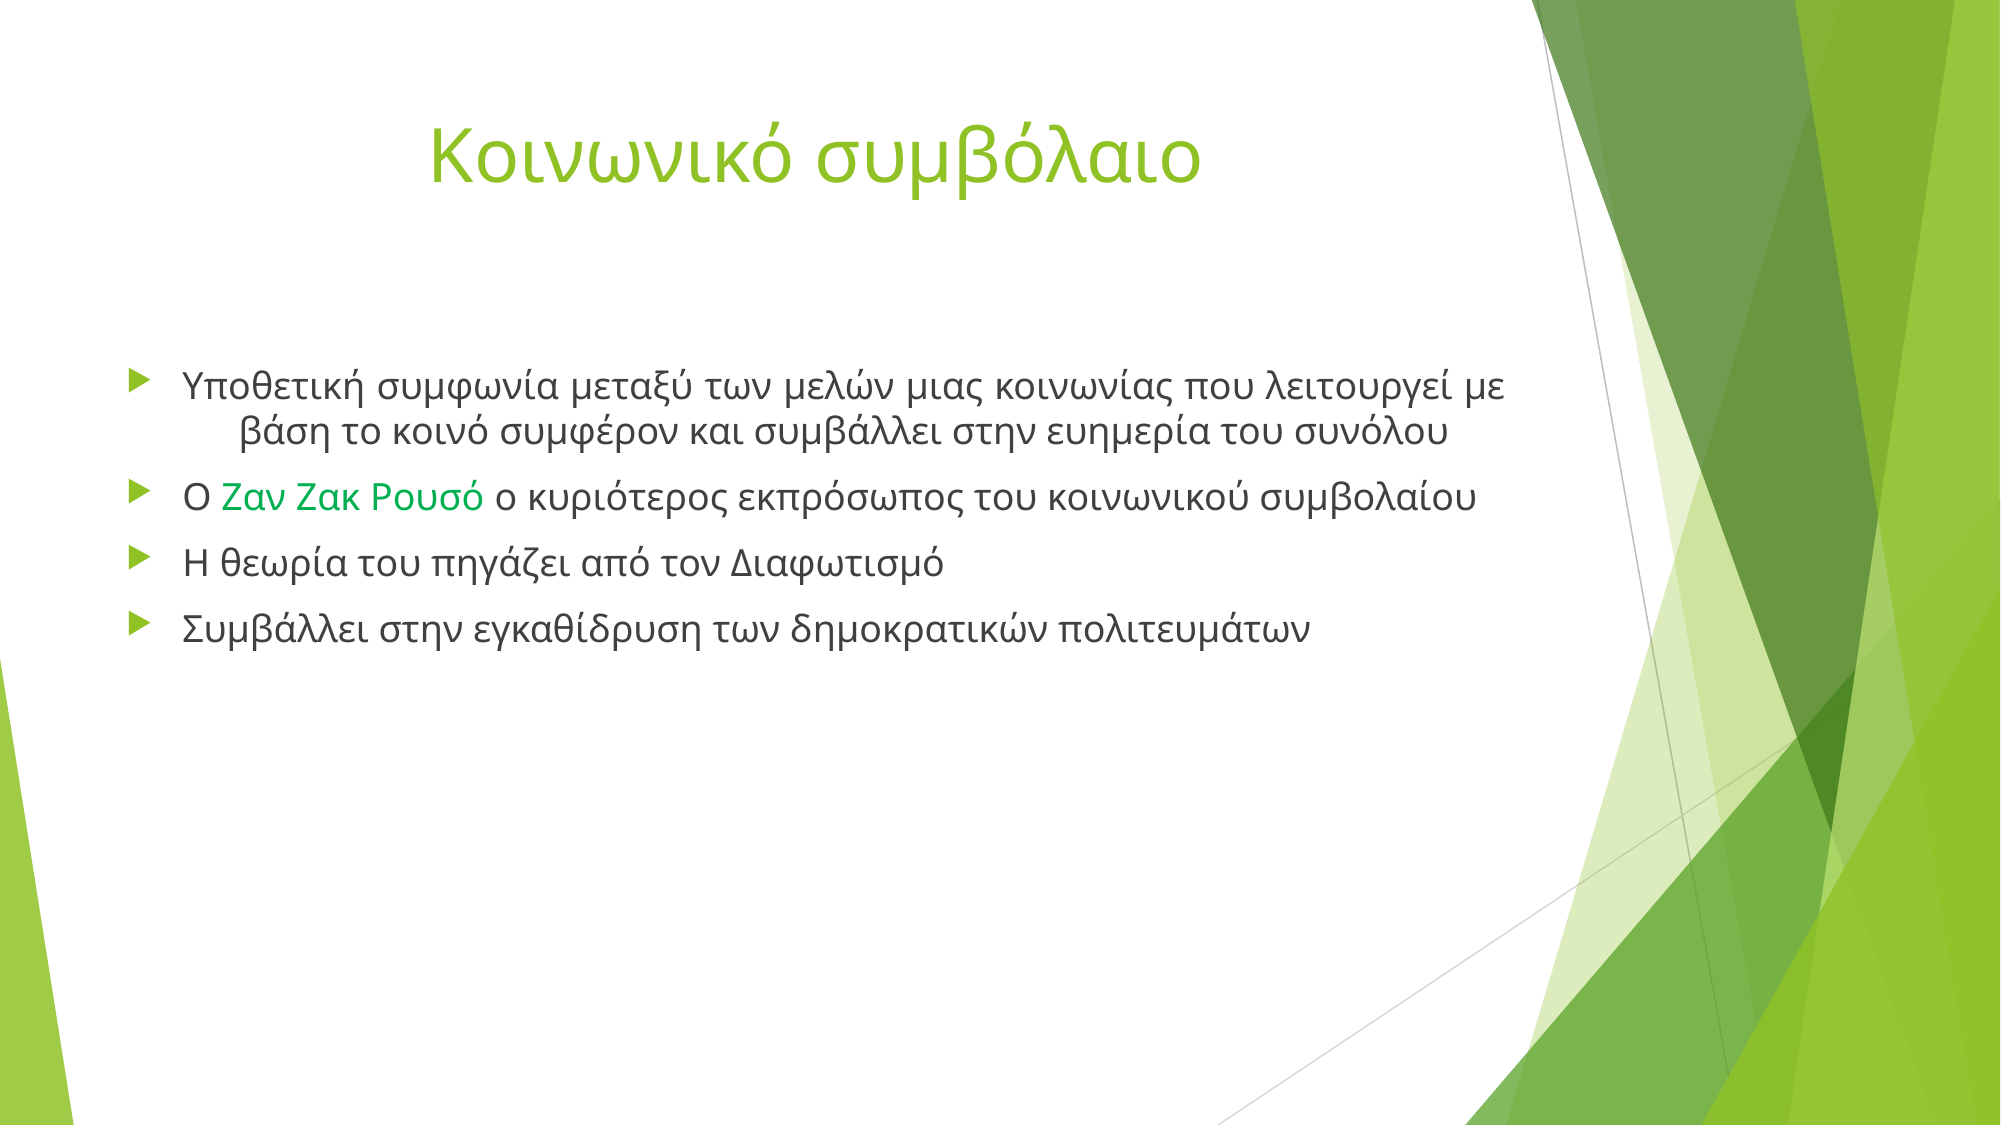

# Κοινωνικό συμβόλαιο
Υποθετική συμφωνία μεταξύ των μελών μιας κοινωνίας που λειτουργεί με βάση το κοινό συμφέρον και συμβάλλει στην ευημερία του συνόλου
Ο Ζαν Ζακ Ρουσό ο κυριότερος εκπρόσωπος του κοινωνικού συμβολαίου
Η θεωρία του πηγάζει από τον Διαφωτισμό
Συμβάλλει στην εγκαθίδρυση των δημοκρατικών πολιτευμάτων